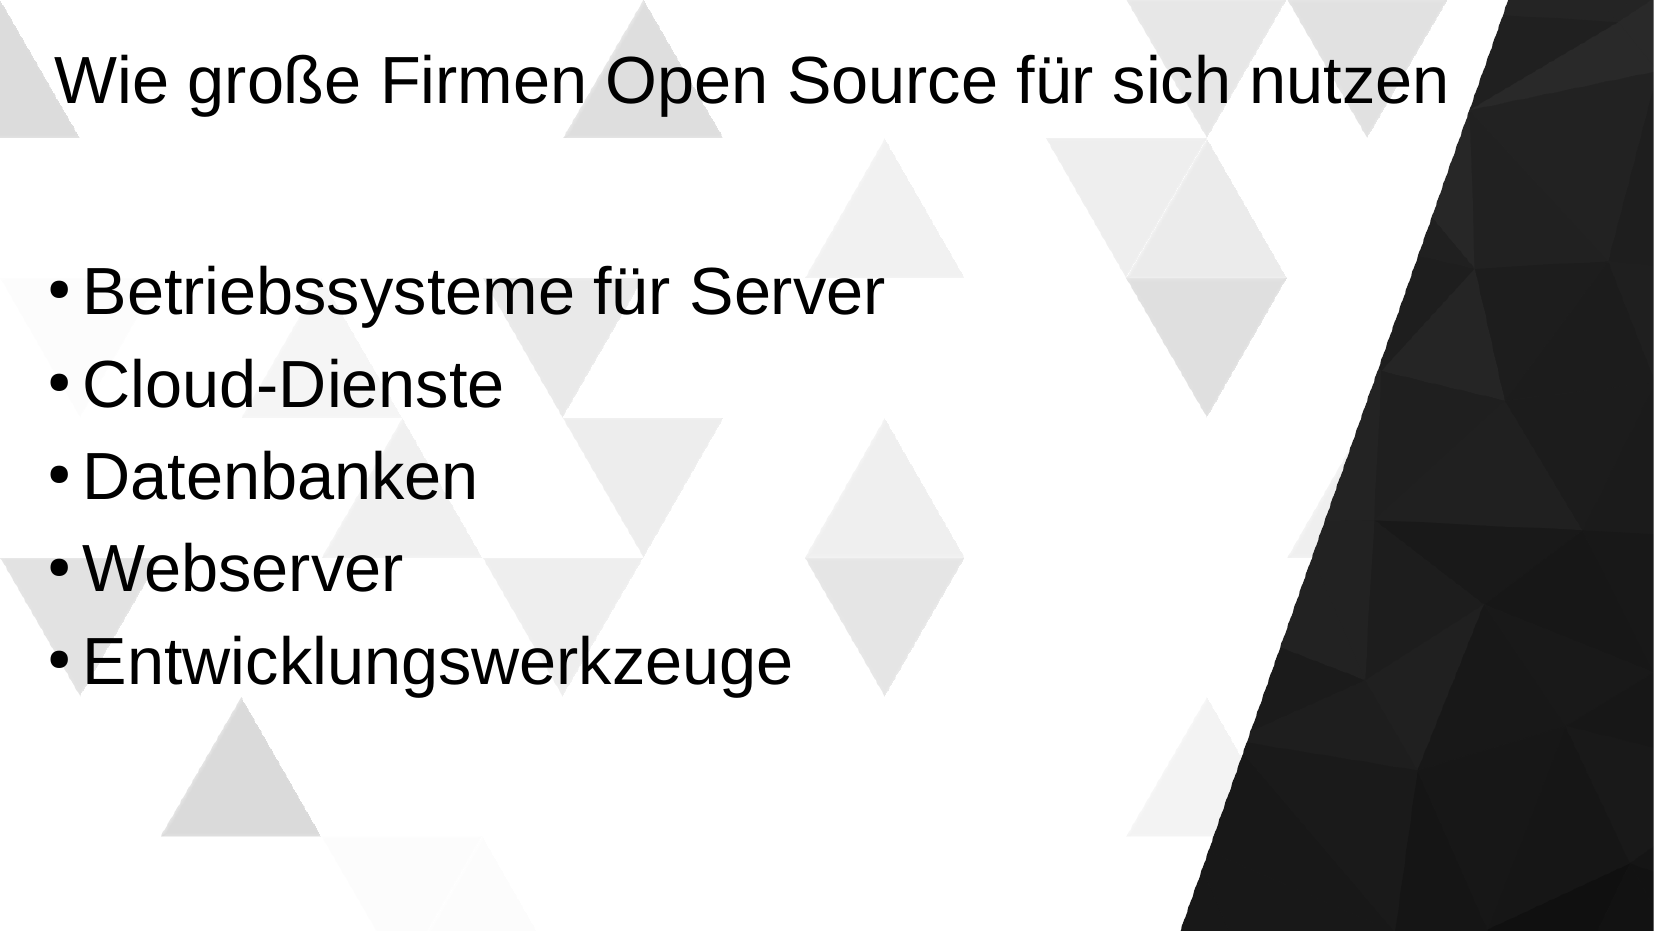

# Wie große Firmen Open Source für sich nutzen
Betriebssysteme für Server
Cloud-Dienste
Datenbanken
Webserver
Entwicklungswerkzeuge